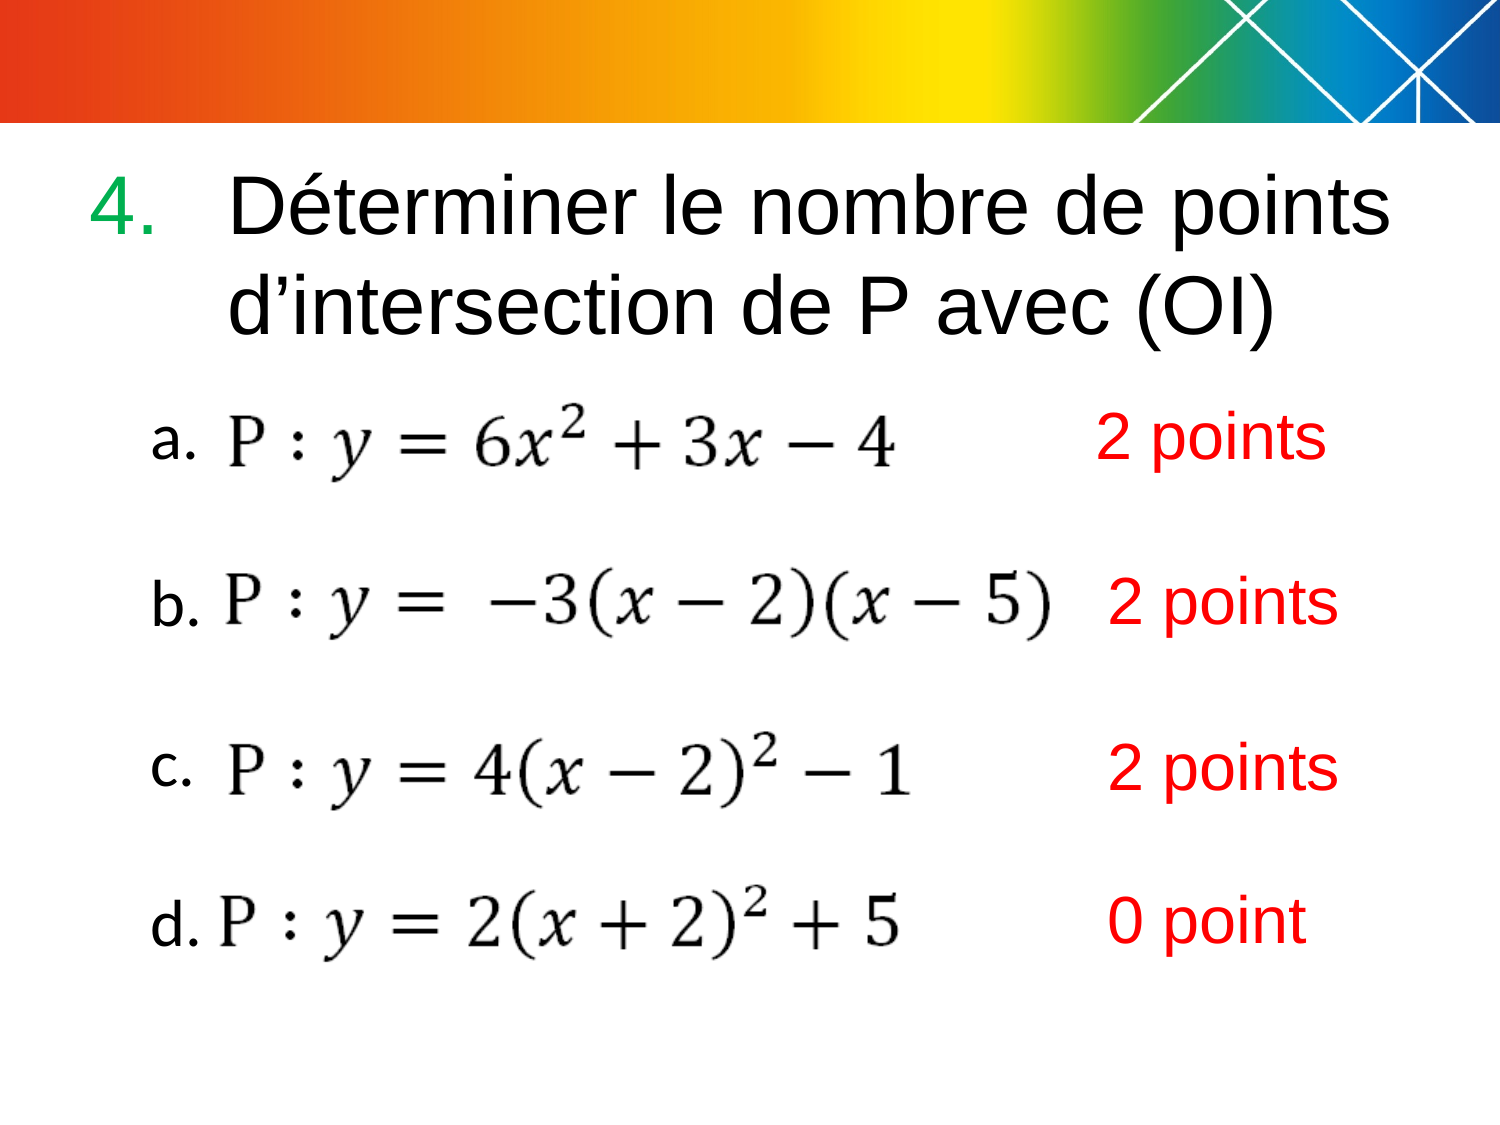

Déterminer le nombre de points d’intersection de P avec (OI)
2 points
a.
b.
c.
d.
2 points
2 points
0 point